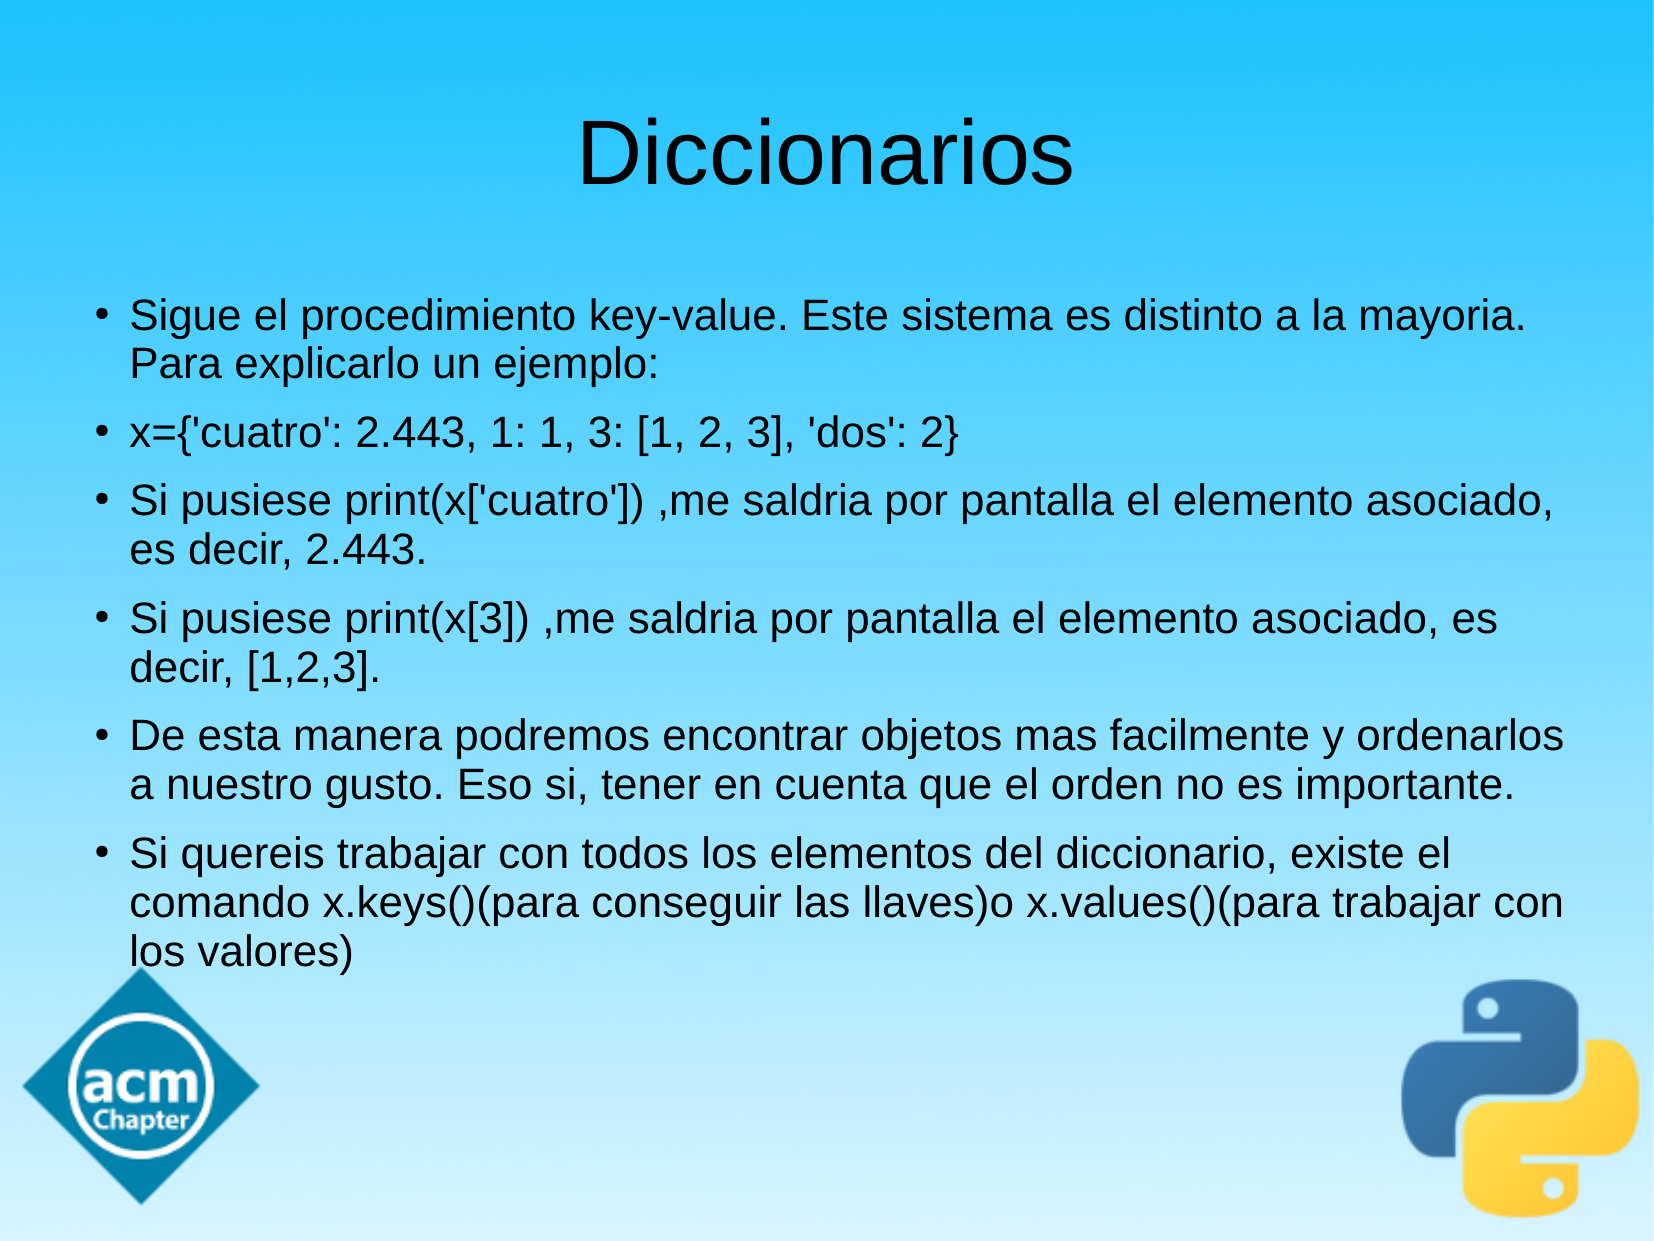

# Diccionarios
Sigue el procedimiento key-value. Este sistema es distinto a la mayoria. Para explicarlo un ejemplo:
x={'cuatro': 2.443, 1: 1, 3: [1, 2, 3], 'dos': 2}
Si pusiese print(x['cuatro']) ,me saldria por pantalla el elemento asociado, es decir, 2.443.
Si pusiese print(x[3]) ,me saldria por pantalla el elemento asociado, es decir, [1,2,3].
De esta manera podremos encontrar objetos mas facilmente y ordenarlos a nuestro gusto. Eso si, tener en cuenta que el orden no es importante.
Si quereis trabajar con todos los elementos del diccionario, existe el comando x.keys()(para conseguir las llaves)o x.values()(para trabajar con los valores)